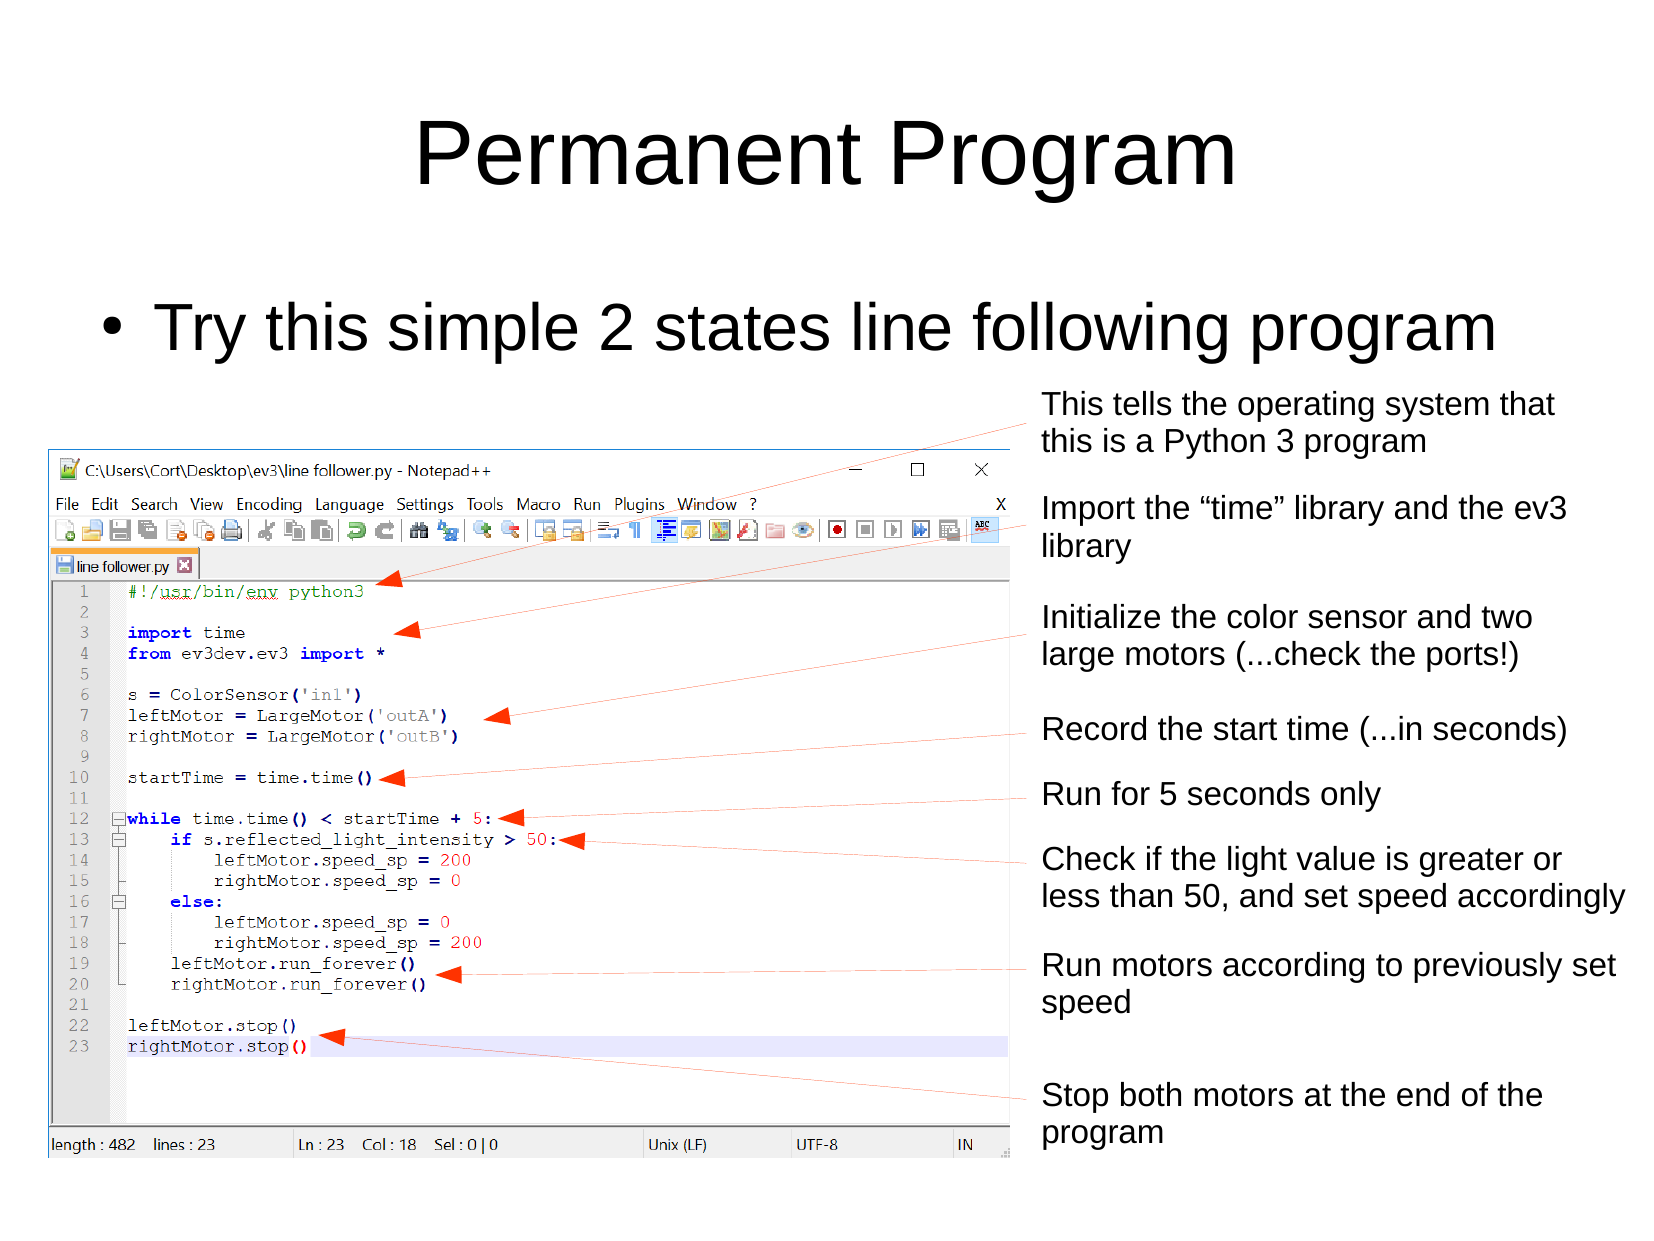

# Permanent Program
Try this simple 2 states line following program
This tells the operating system that this is a Python 3 program
Import the “time” library and the ev3 library
Initialize the color sensor and two large motors (...check the ports!)
Record the start time (...in seconds)
Run for 5 seconds only
Check if the light value is greater or less than 50, and set speed accordingly
Run motors according to previously set speed
Stop both motors at the end of the program